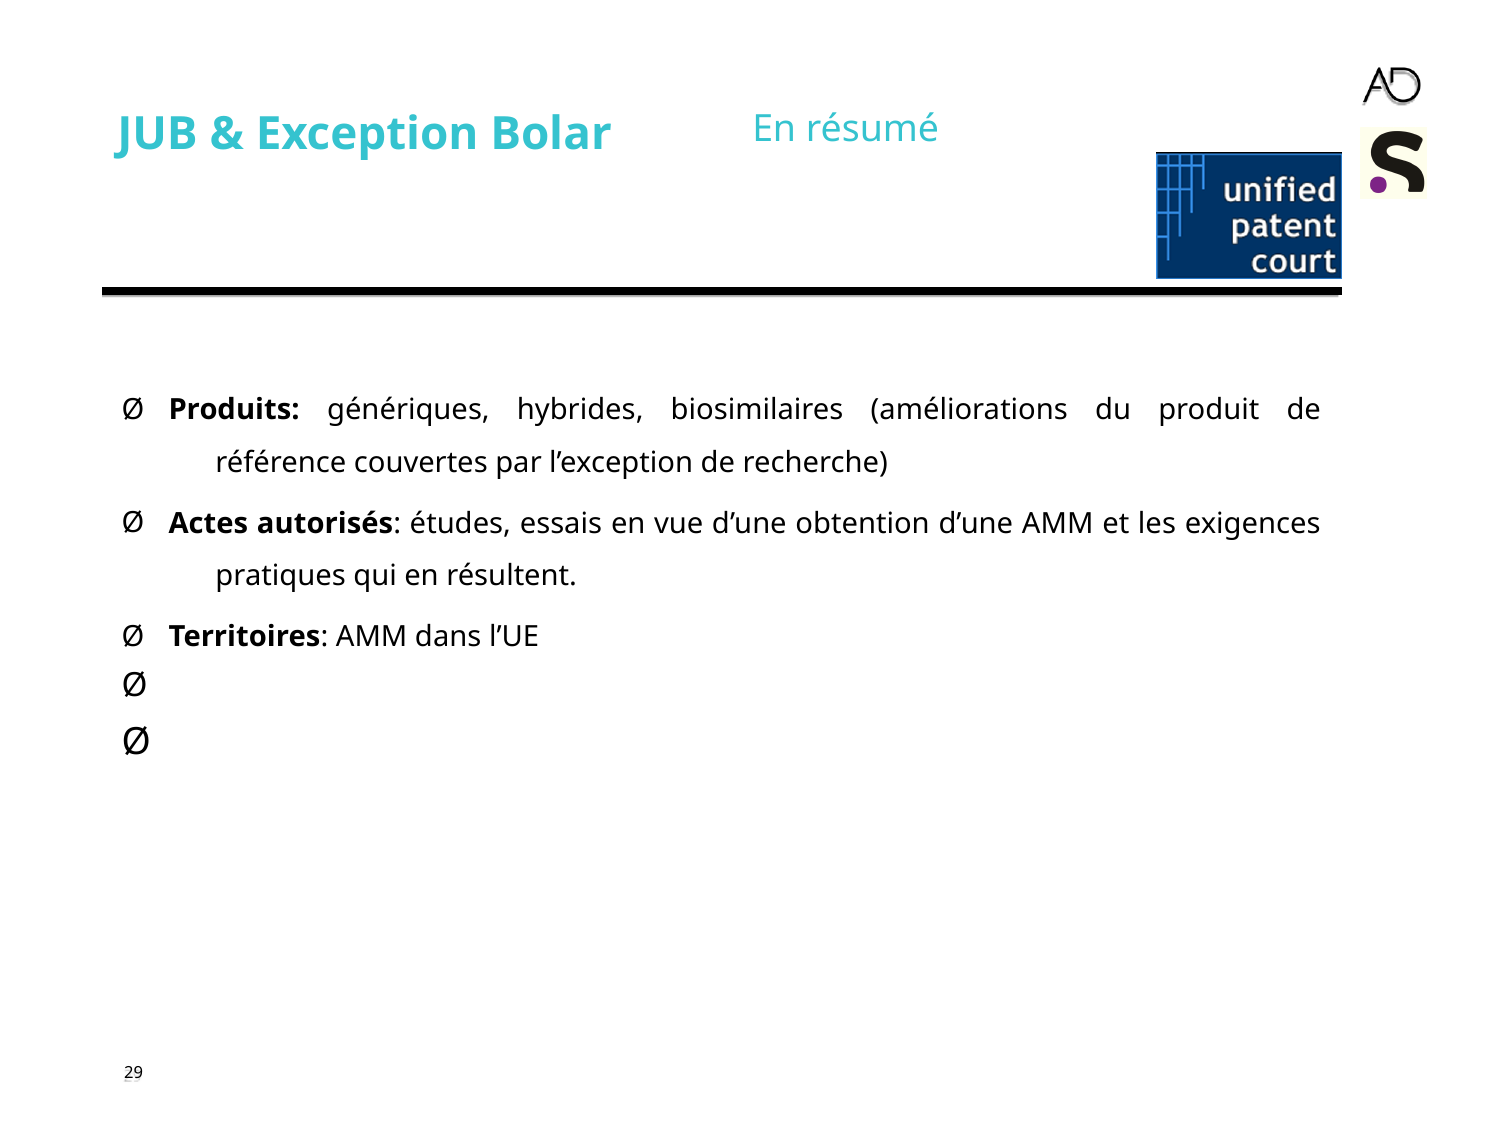

# JUB & Exception Bolar
En résumé
Produits: génériques, hybrides, biosimilaires (améliorations du produit de référence couvertes par l’exception de recherche)
Actes autorisés: études, essais en vue d’une obtention d’une AMM et les exigences pratiques qui en résultent.
Territoires: AMM dans l’UE